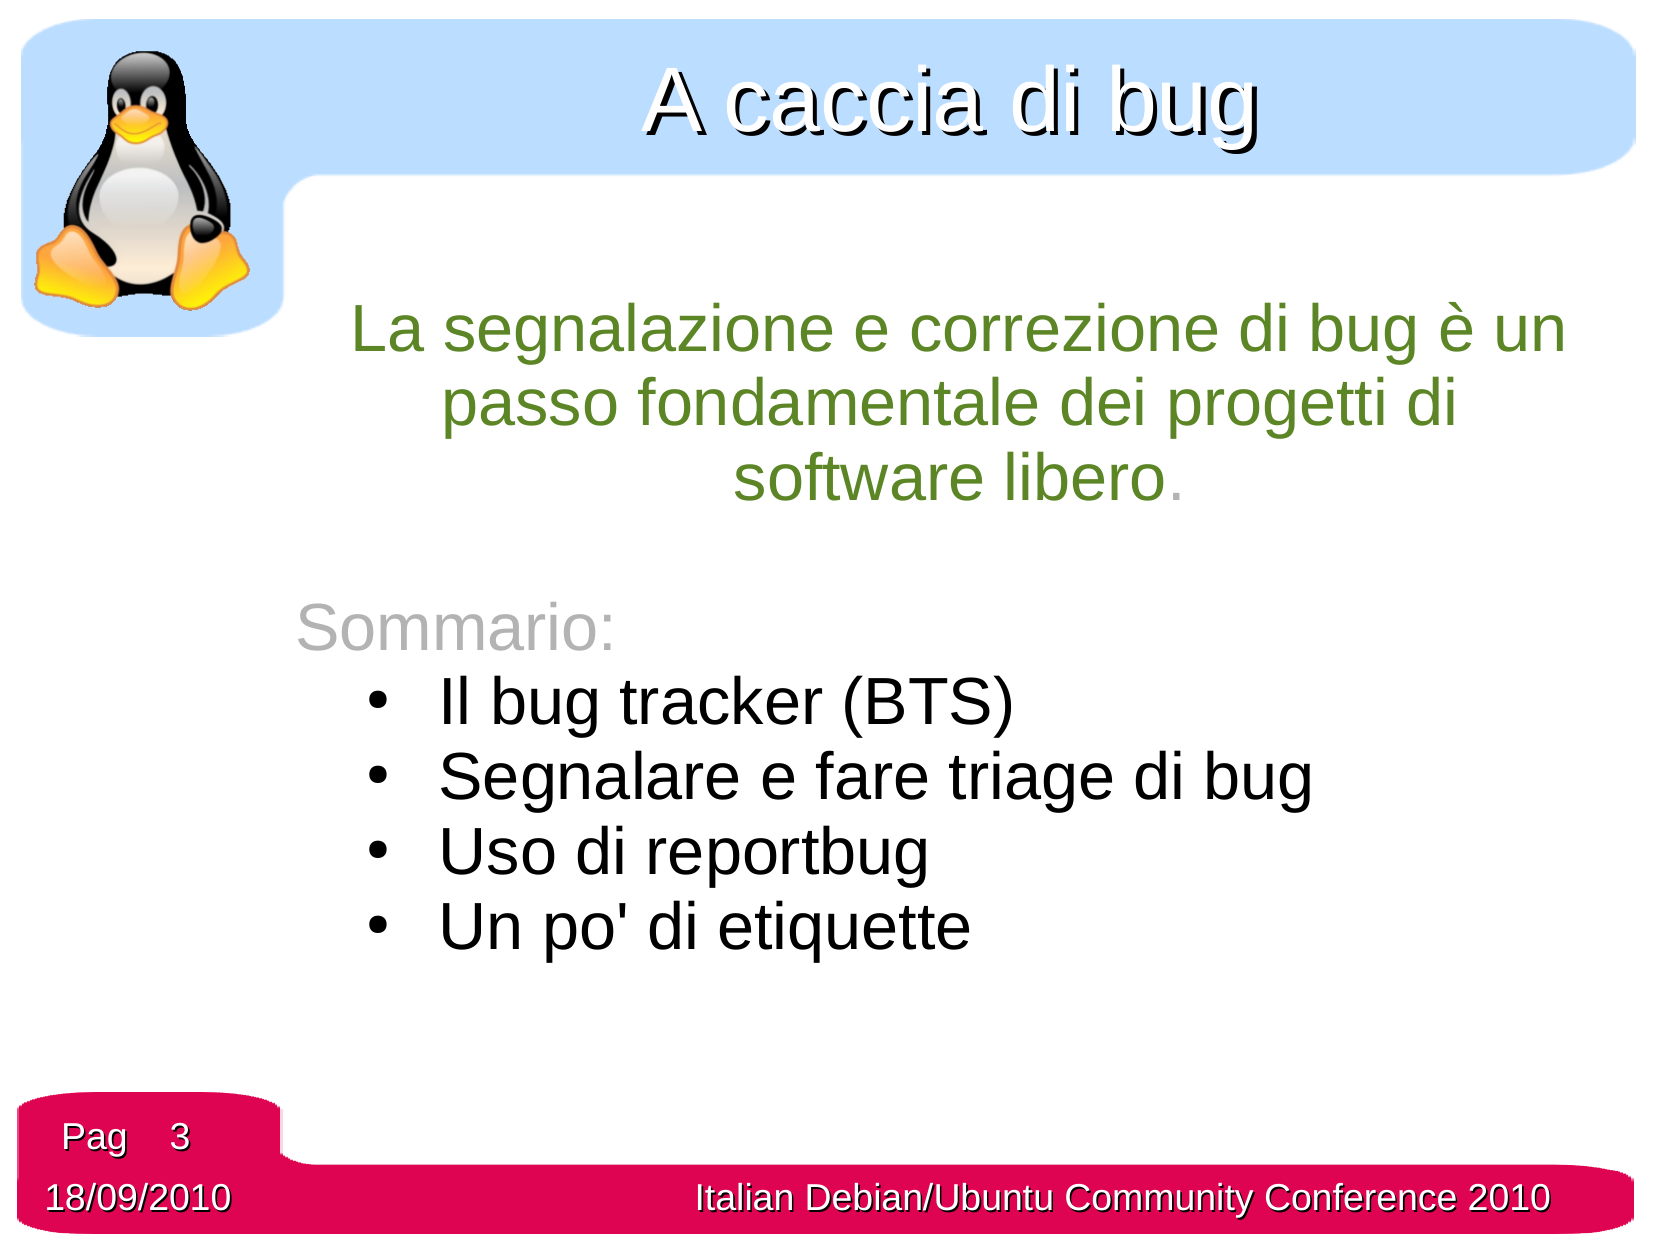

# A caccia di bug
La segnalazione e correzione di bug è un passo fondamentale dei progetti di
software libero.
Sommario:
 Il bug tracker (BTS)
 Segnalare e fare triage di bug
 Uso di reportbug
 Un po' di etiquette
Pag
Italian Debian/Ubuntu Community Conference 2010
18/09/2010